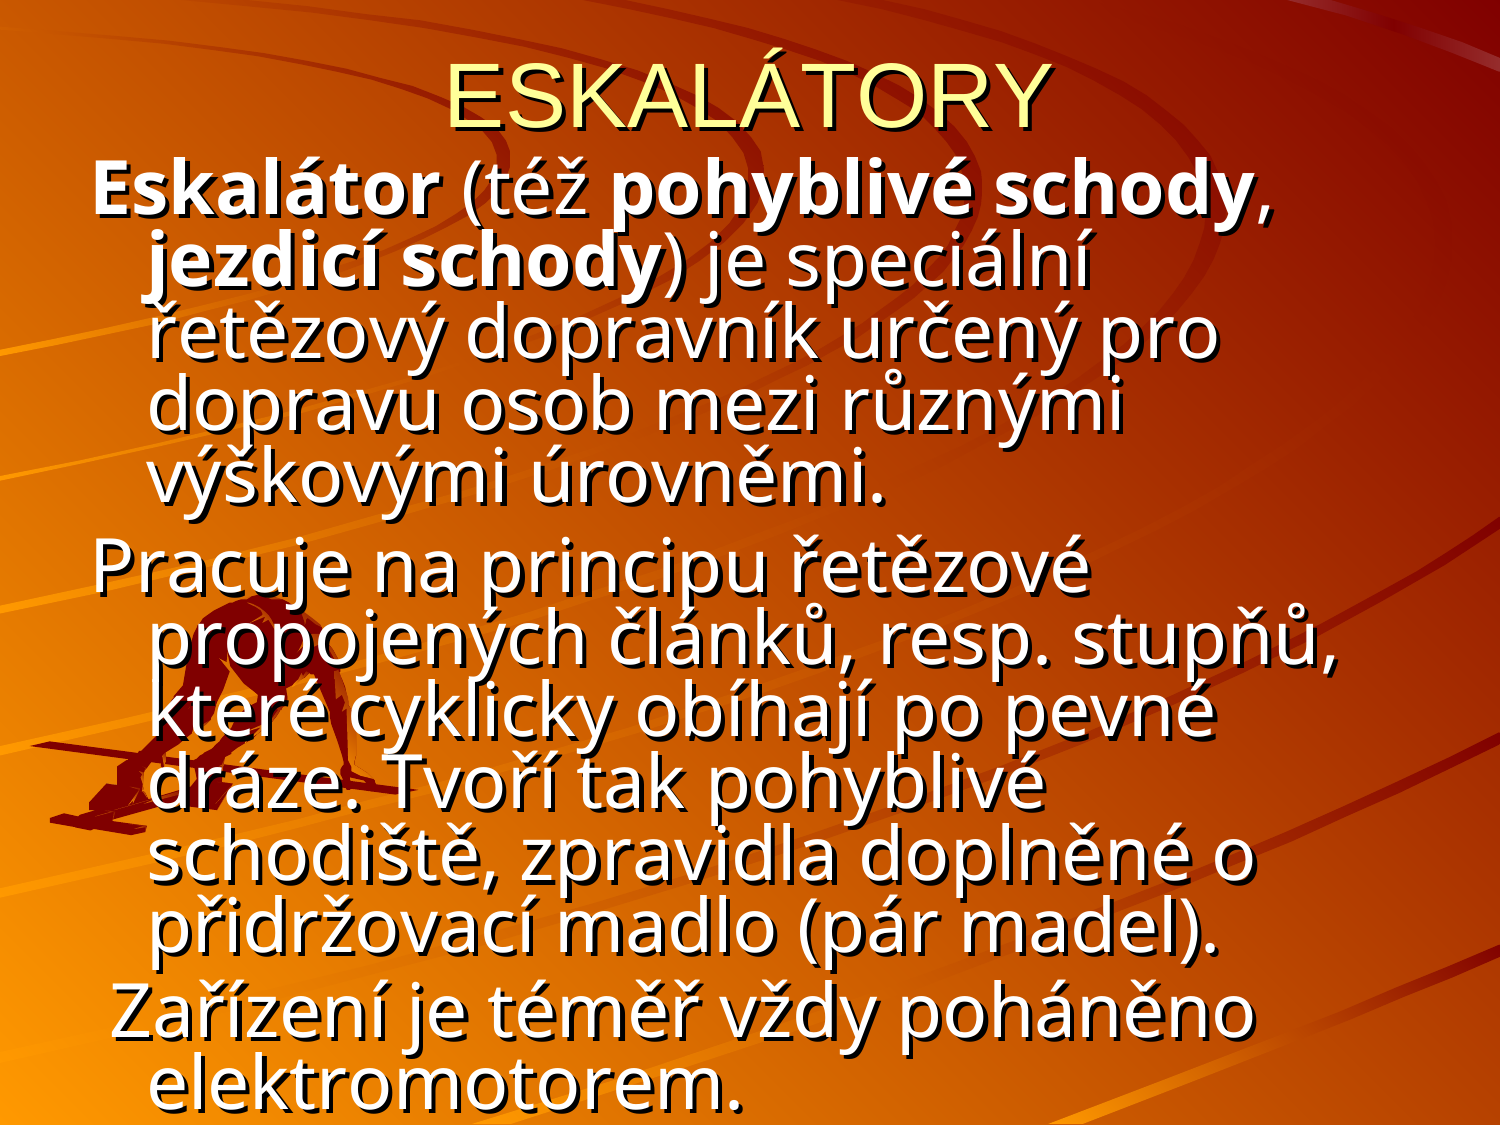

# ESKALÁTORY
Eskalátor (též pohyblivé schody, jezdicí schody) je speciální řetězový dopravník určený pro dopravu osob mezi různými výškovými úrovněmi.
Pracuje na principu řetězové propojených článků, resp. stupňů, které cyklicky obíhají po pevné dráze. Tvoří tak pohyblivé schodiště, zpravidla doplněné o přidržovací madlo (pár madel).
 Zařízení je téměř vždy poháněno elektromotorem.